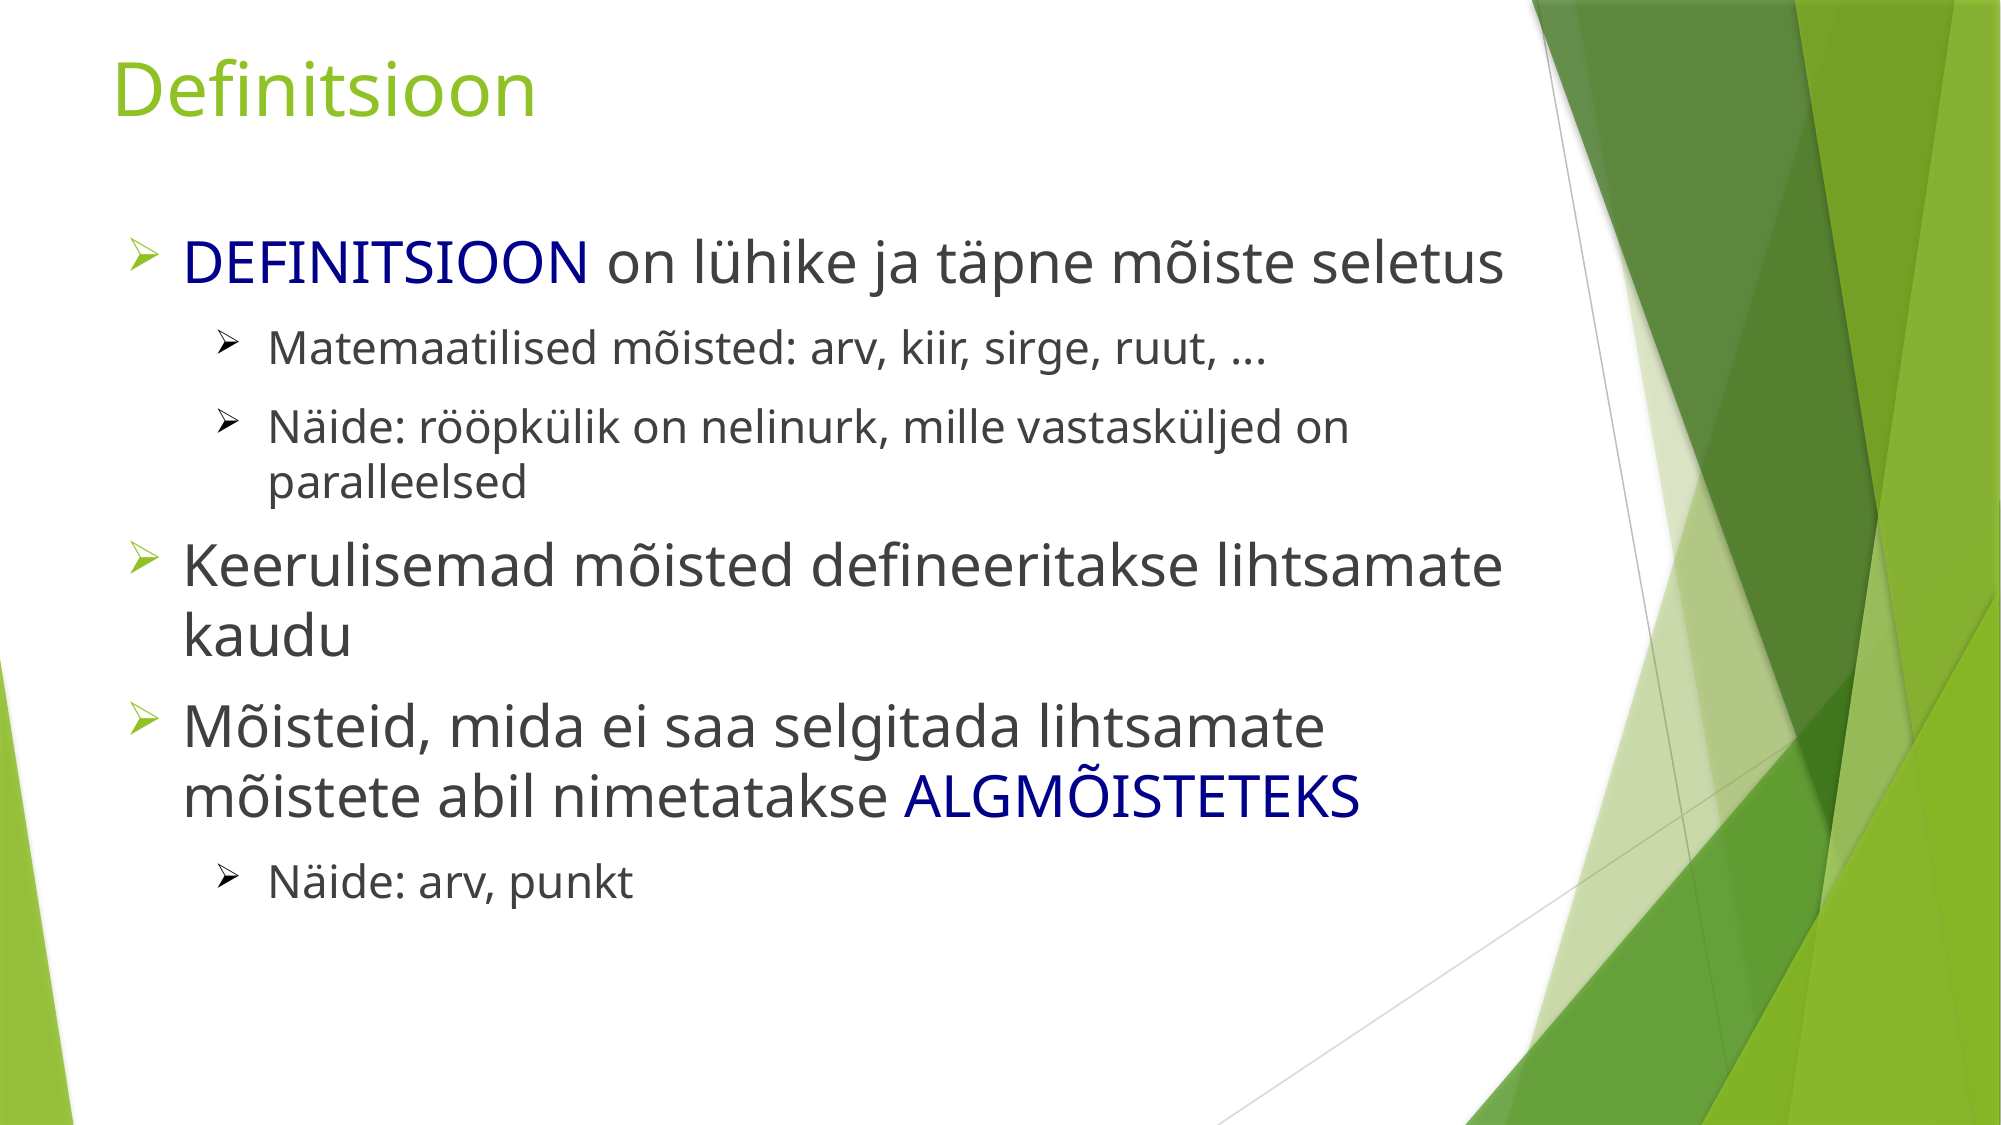

# Definitsioon
DEFINITSIOON on lühike ja täpne mõiste seletus
Matemaatilised mõisted: arv, kiir, sirge, ruut, ...
Näide: rööpkülik on nelinurk, mille vastasküljed on paralleelsed
Keerulisemad mõisted defineeritakse lihtsamate kaudu
Mõisteid, mida ei saa selgitada lihtsamate mõistete abil nimetatakse ALGMÕISTETEKS
Näide: arv, punkt